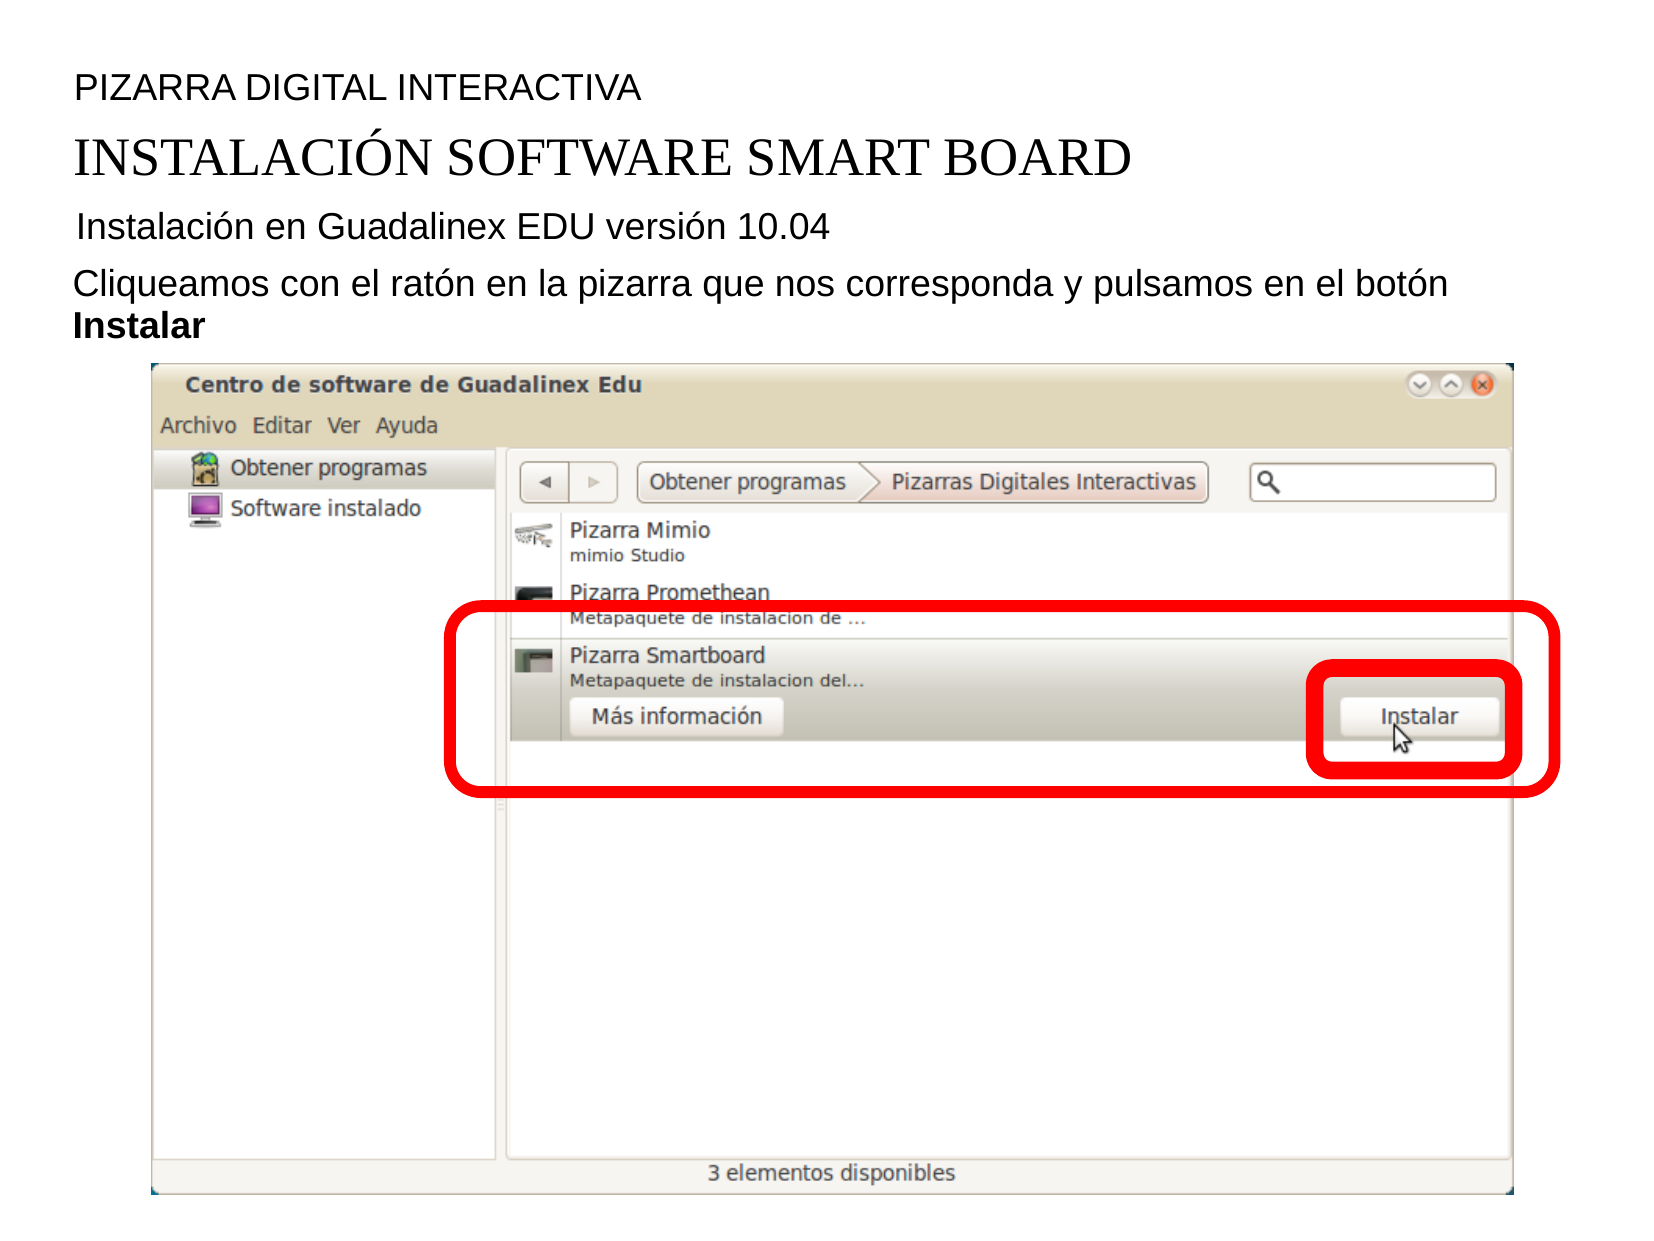

PIZARRA DIGITAL INTERACTIVA
INSTALACIÓN SOFTWARE SMART BOARD
Instalación en Guadalinex EDU versión 10.04
Cliqueamos con el ratón en la pizarra que nos corresponda y pulsamos en el botón Instalar